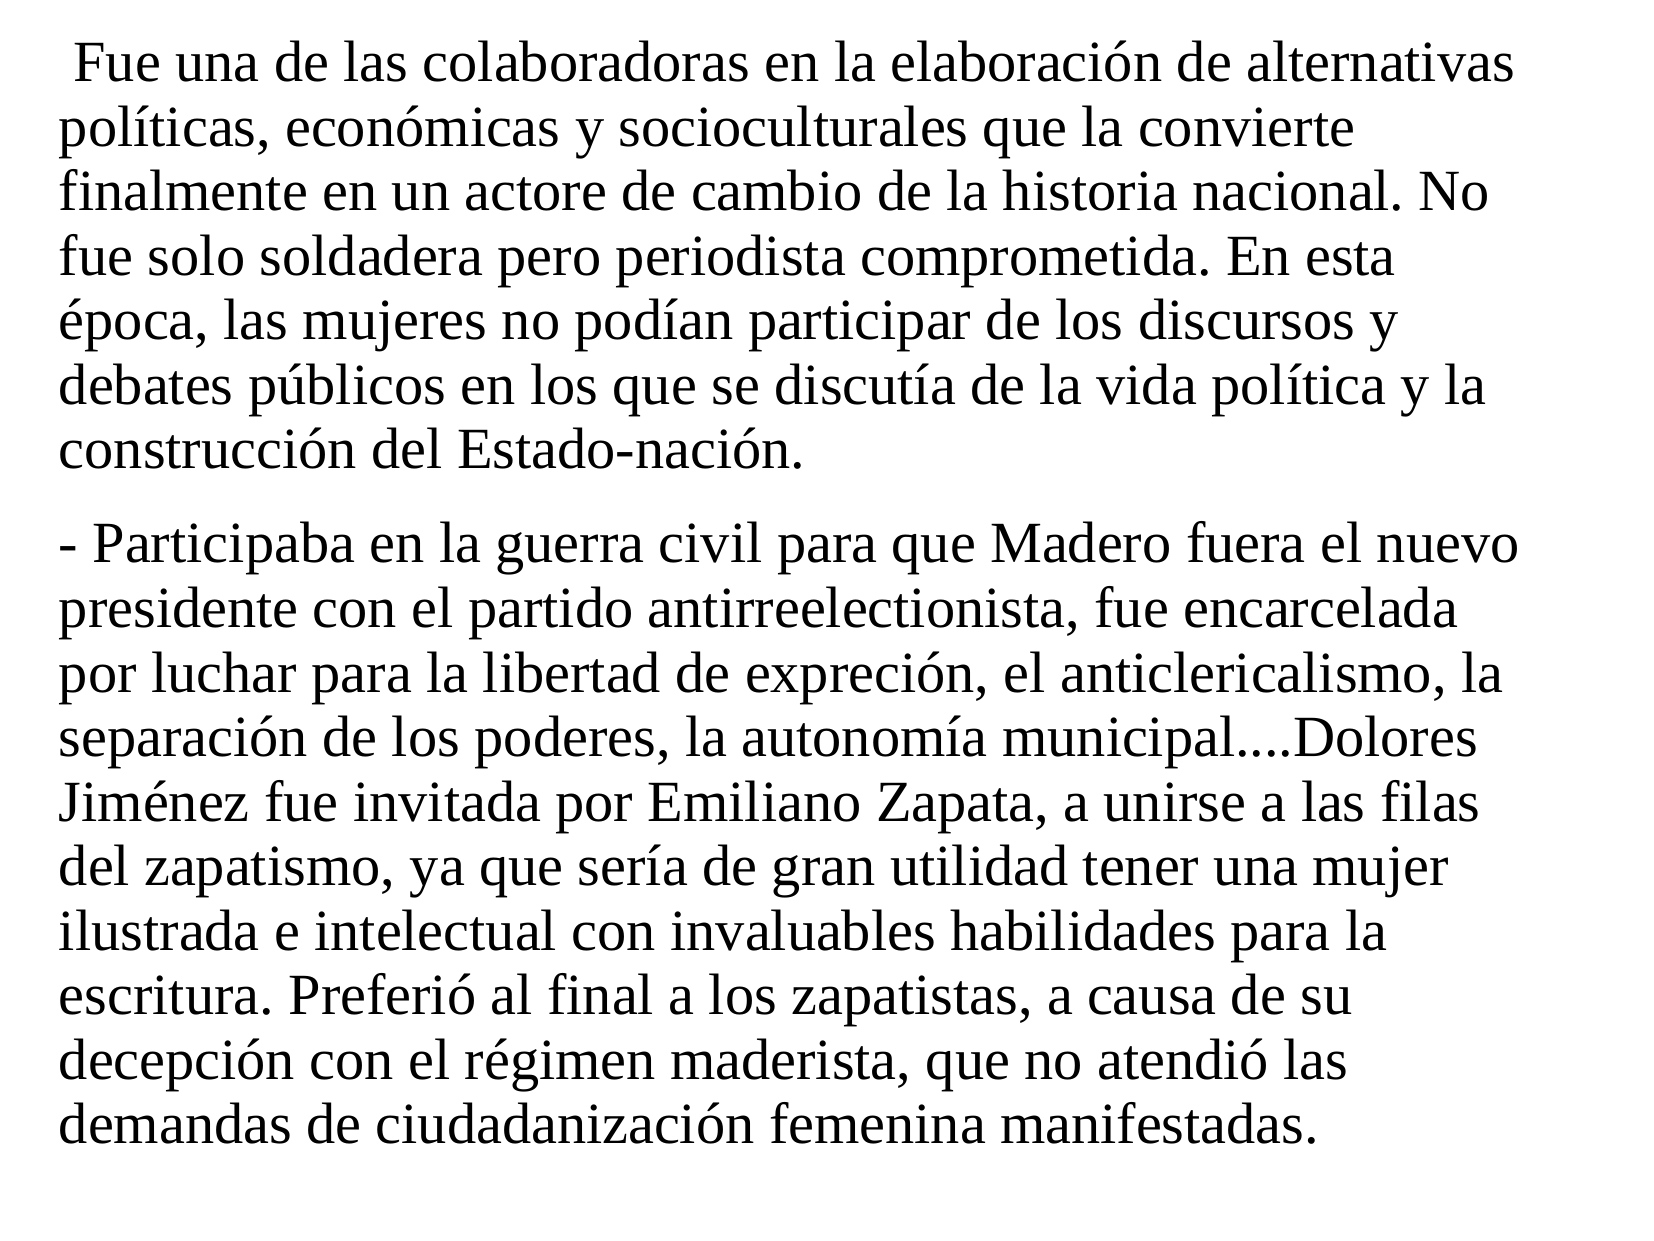

# Fue una de las colaboradoras en la elaboración de alternativas políticas, económicas y socioculturales que la convierte finalmente en un actore de cambio de la historia nacional. No fue solo soldadera pero periodista comprometida. En esta época, las mujeres no podían participar de los discursos y debates públicos en los que se discutía de la vida política y la construcción del Estado-nación.
- Participaba en la guerra civil para que Madero fuera el nuevo presidente con el partido antirreelectionista, fue encarcelada por luchar para la libertad de expreción, el anticlericalismo, la separación de los poderes, la autonomía municipal....Dolores Jiménez fue invitada por Emiliano Zapata, a unirse a las filas del zapatismo, ya que sería de gran utilidad tener una mujer ilustrada e intelectual con invaluables habilidades para la escritura. Preferió al final a los zapatistas, a causa de su decepción con el régimen maderista, que no atendió las demandas de ciudadanización femenina manifestadas.